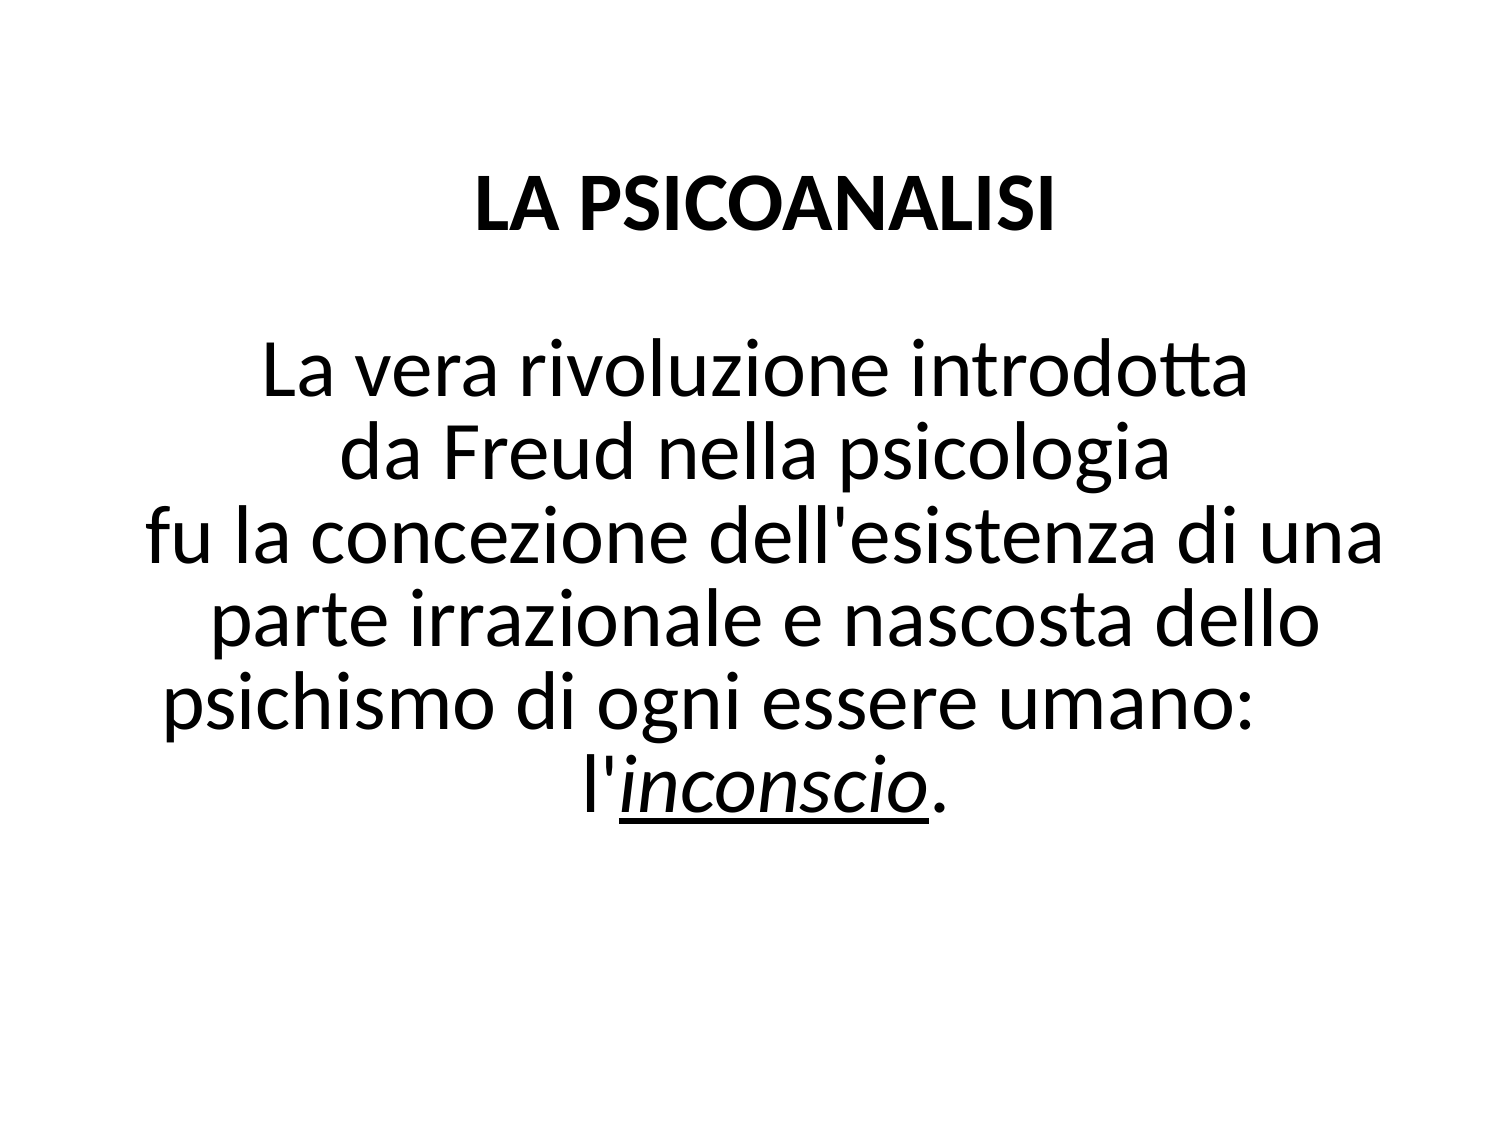

# LA PSICOANALISI La vera rivoluzione introdotta da Freud nella psicologia fu la concezione dell'esistenza di una parte irrazionale e nascosta dello psichismo di ogni essere umano: l'inconscio.